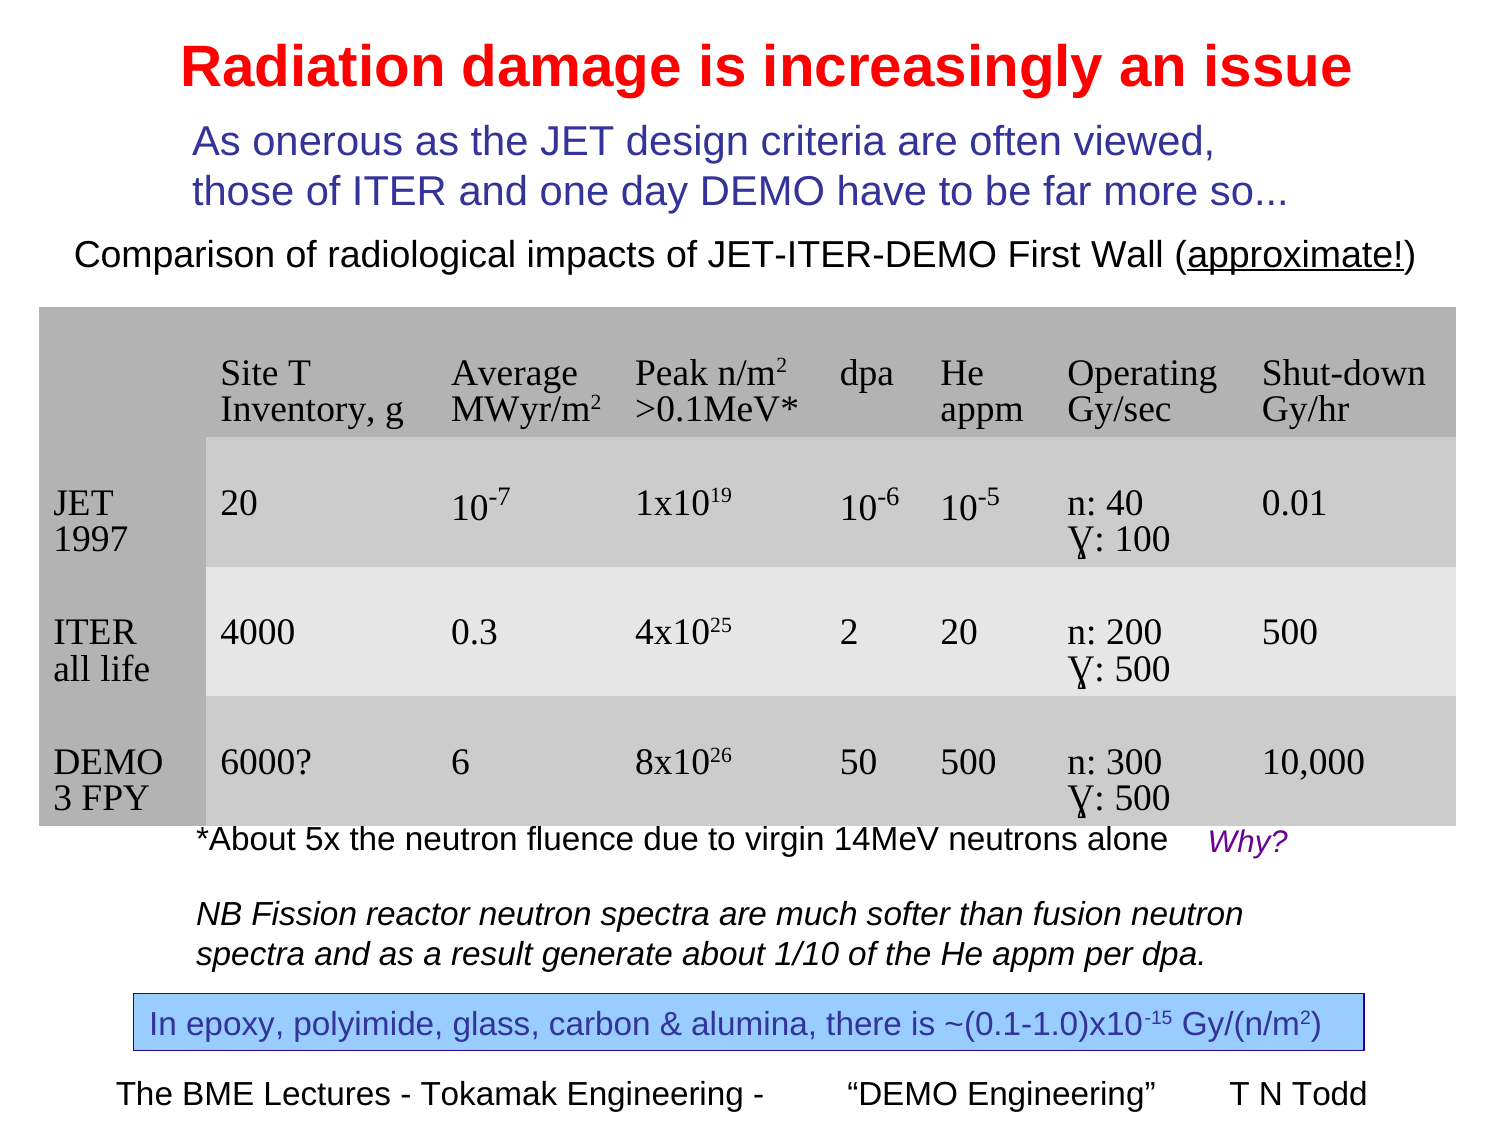

JET – ITER – DEMO compared
Radiation damage is increasingly an issue
As onerous as the JET design criteria are often viewed,
those of ITER and one day DEMO have to be far more so...
Comparison of radiological impacts of JET-ITER-DEMO First Wall (approximate!)
| | Site T Inventory, g | AverageMWyr/m2 | Peak n/m2 >0.1MeV\* | dpa | He appm | Operating Gy/sec | Shut-down Gy/hr |
| --- | --- | --- | --- | --- | --- | --- | --- |
| JET 1997 | 20 | 10-7 | 1x1019 | 10-6 | 10-5 | n: 40 Ɣ: 100 | 0.01 |
| ITER all life | 4000 | 0.3 | 4x1025 | 2 | 20 | n: 200 Ɣ: 500 | 500 |
| DEMO 3 FPY | 6000? | 6 | 8x1026 | 50 | 500 | n: 300 Ɣ: 500 | 10,000 |
*About 5x the neutron fluence due to virgin 14MeV neutrons alone
NB Fission reactor neutron spectra are much softer than fusion neutron spectra and as a result generate about 1/10 of the He appm per dpa.
Why?
In epoxy, polyimide, glass, carbon & alumina, there is ~(0.1-1.0)x10-15 Gy/(n/m2)